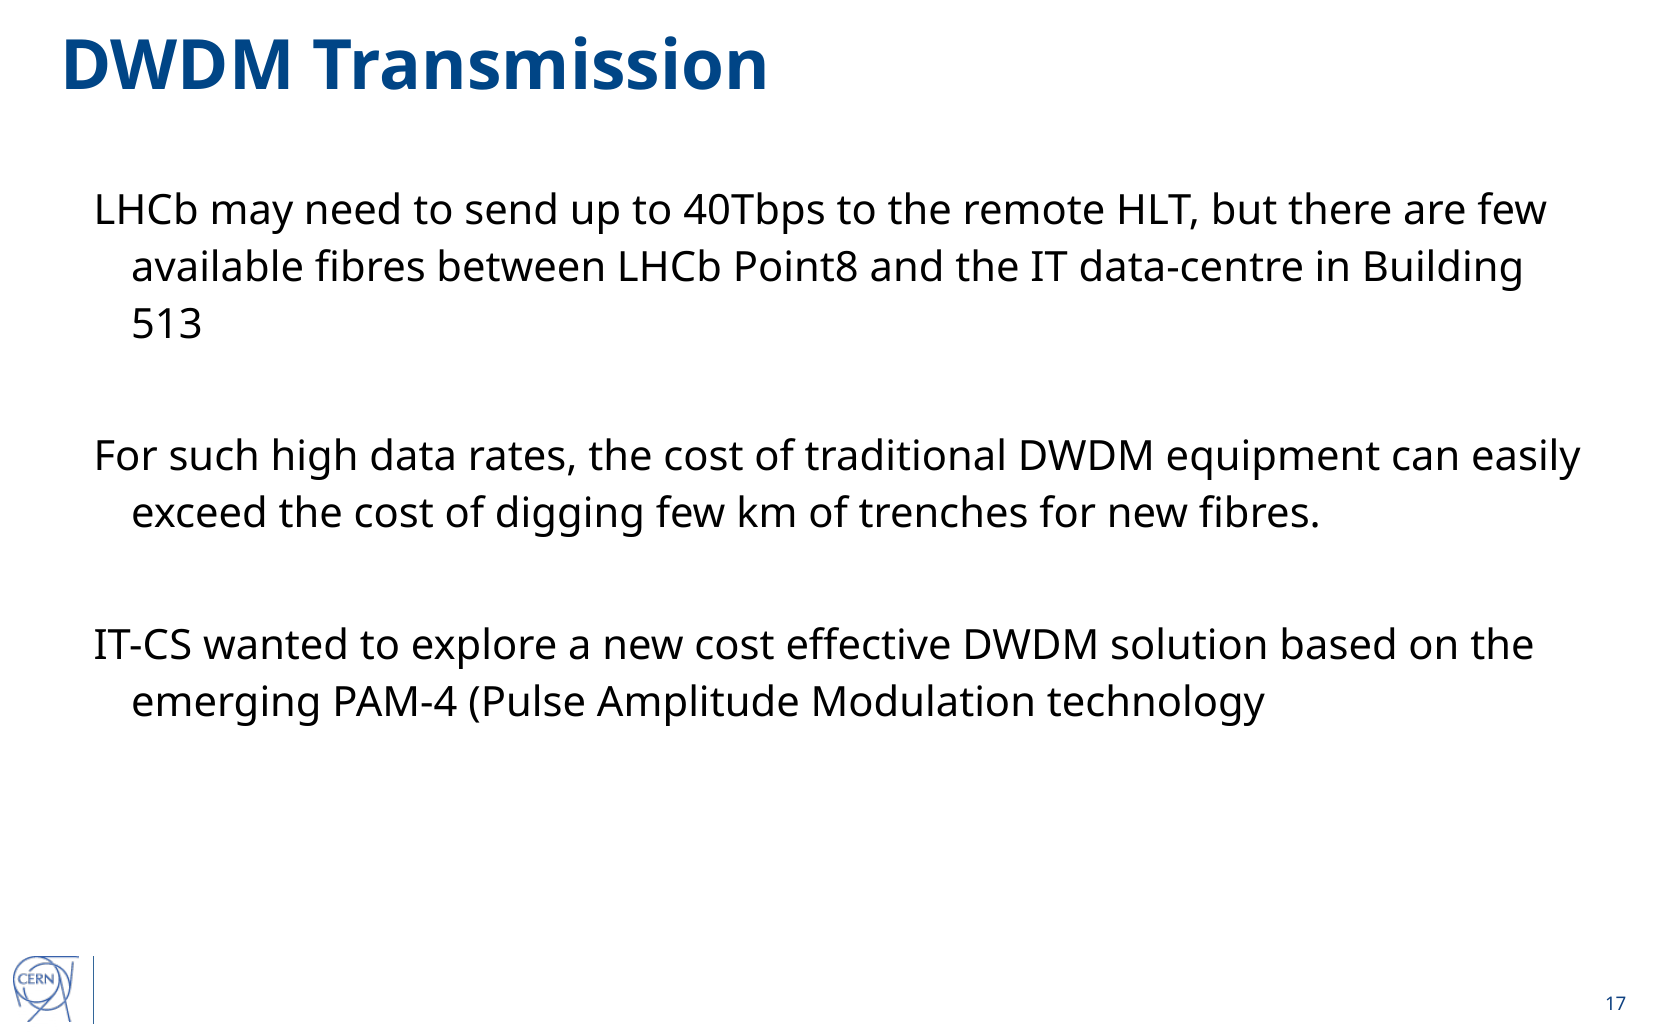

# DWDM Transmission
LHCb may need to send up to 40Tbps to the remote HLT, but there are few available fibres between LHCb Point8 and the IT data-centre in Building 513
For such high data rates, the cost of traditional DWDM equipment can easily exceed the cost of digging few km of trenches for new fibres.
IT-CS wanted to explore a new cost effective DWDM solution based on the emerging PAM-4 (Pulse Amplitude Modulation technology